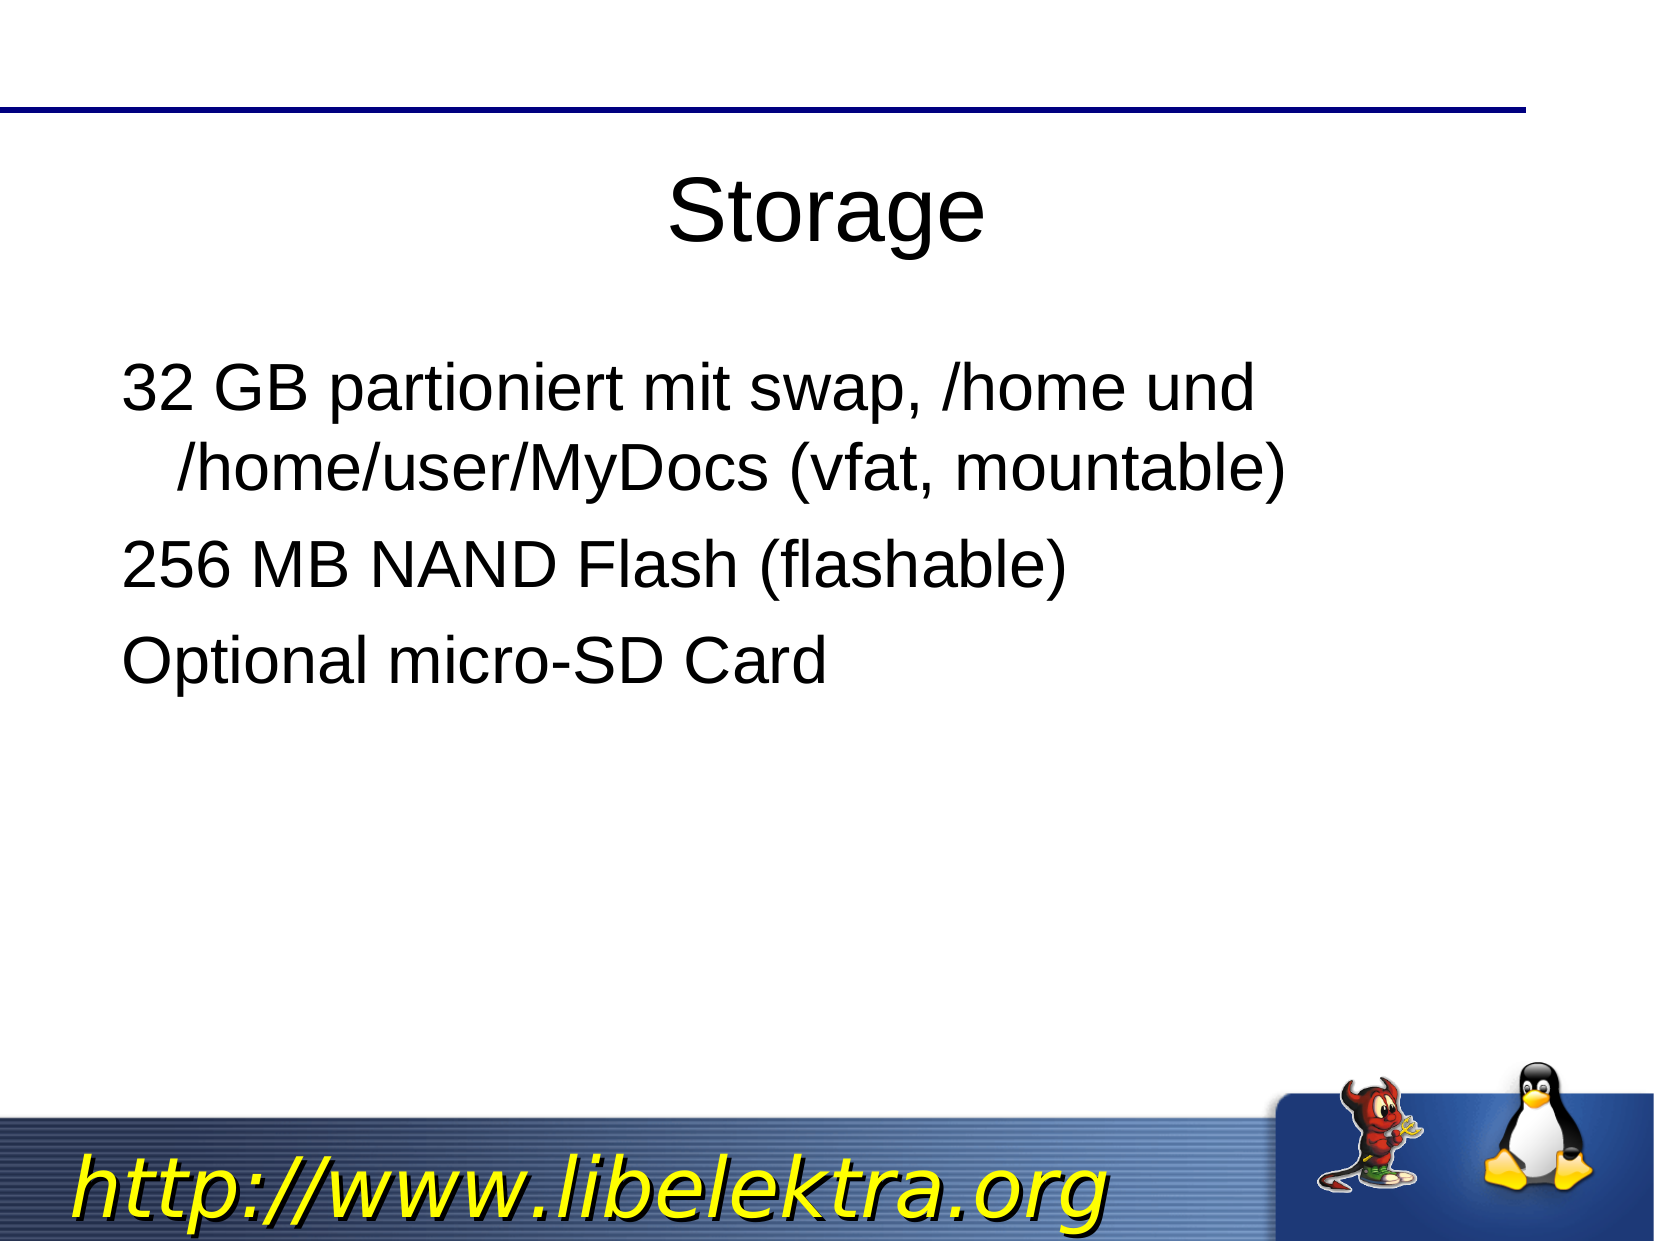

# Storage
32 GB partioniert mit swap, /home und /home/user/MyDocs (vfat, mountable)
256 MB NAND Flash (flashable)
Optional micro-SD Card